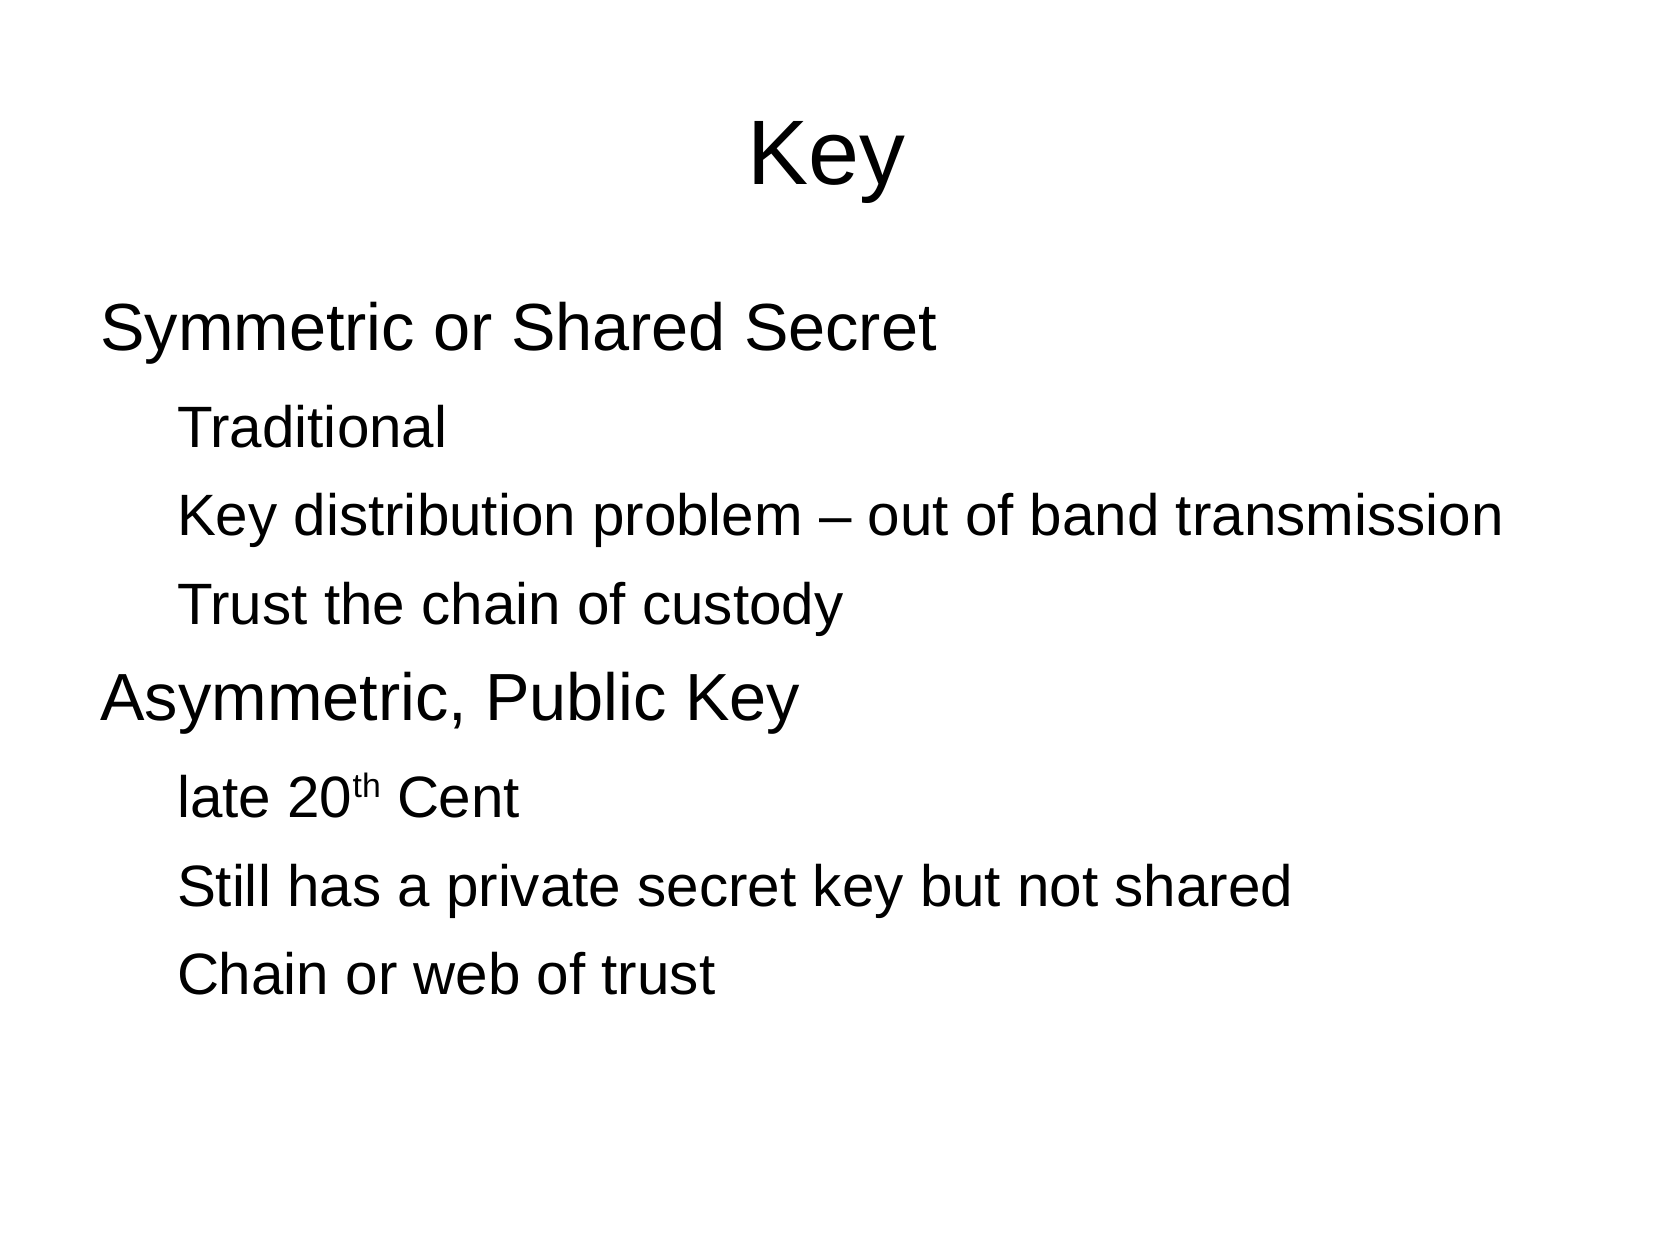

# Key
Symmetric or Shared Secret
Traditional
Key distribution problem – out of band transmission
Trust the chain of custody
Asymmetric, Public Key
late 20th Cent
Still has a private secret key but not shared
Chain or web of trust